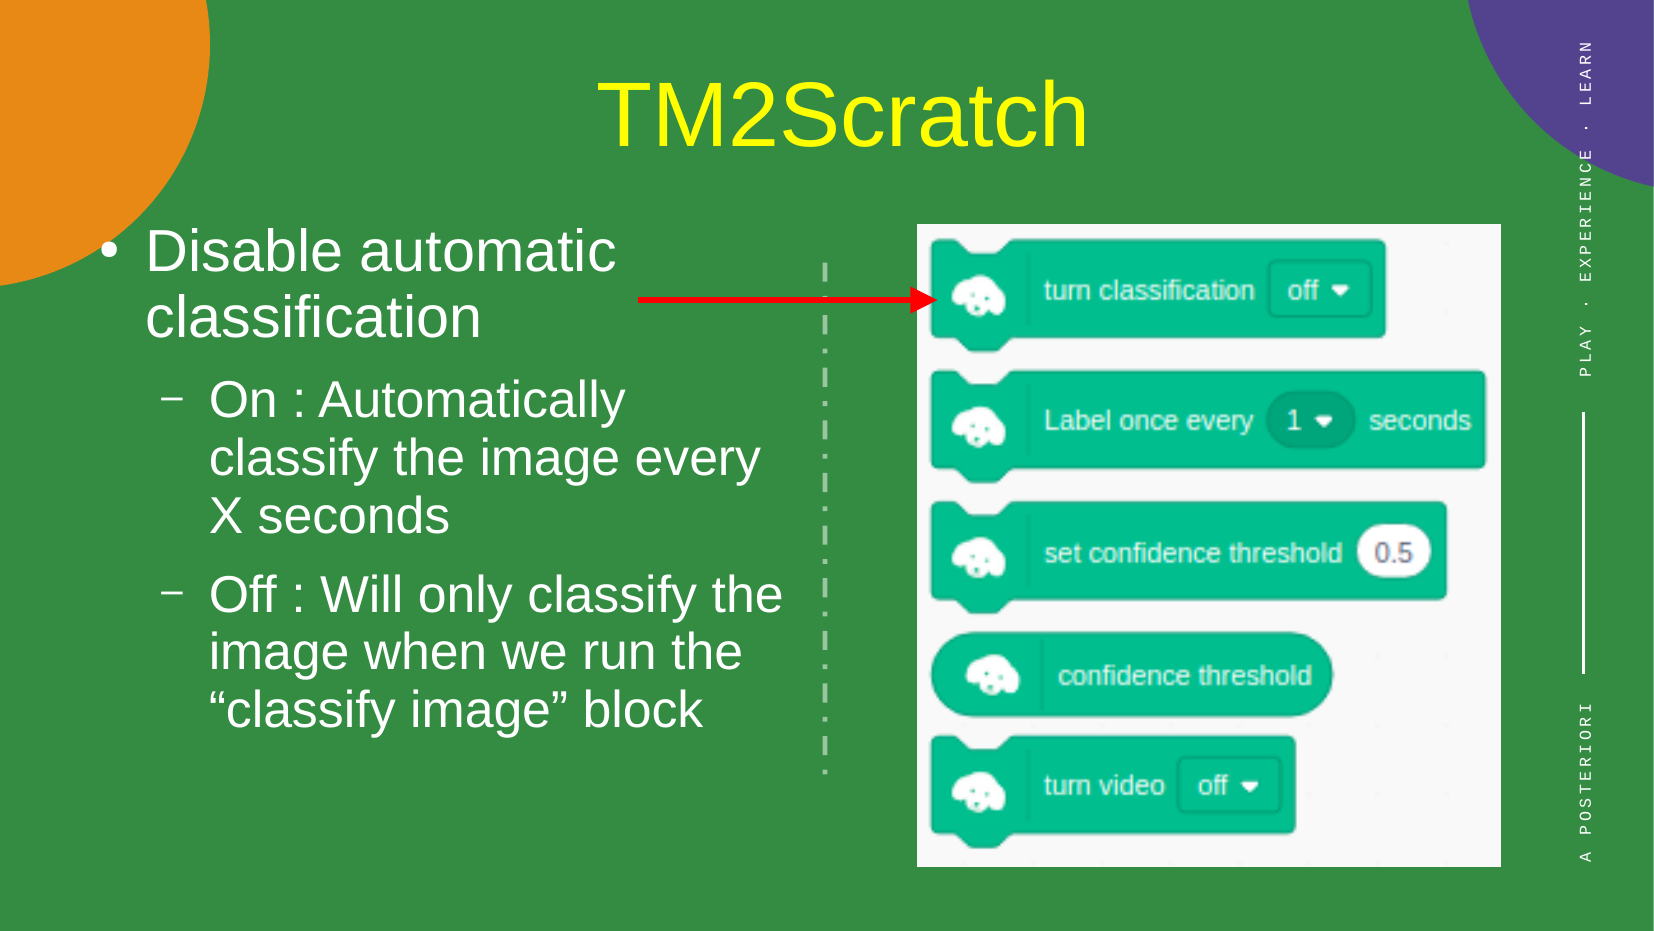

# TM2Scratch
Disable automatic classification
On : Automatically classify the image every X seconds
Off : Will only classify the image when we run the “classify image” block